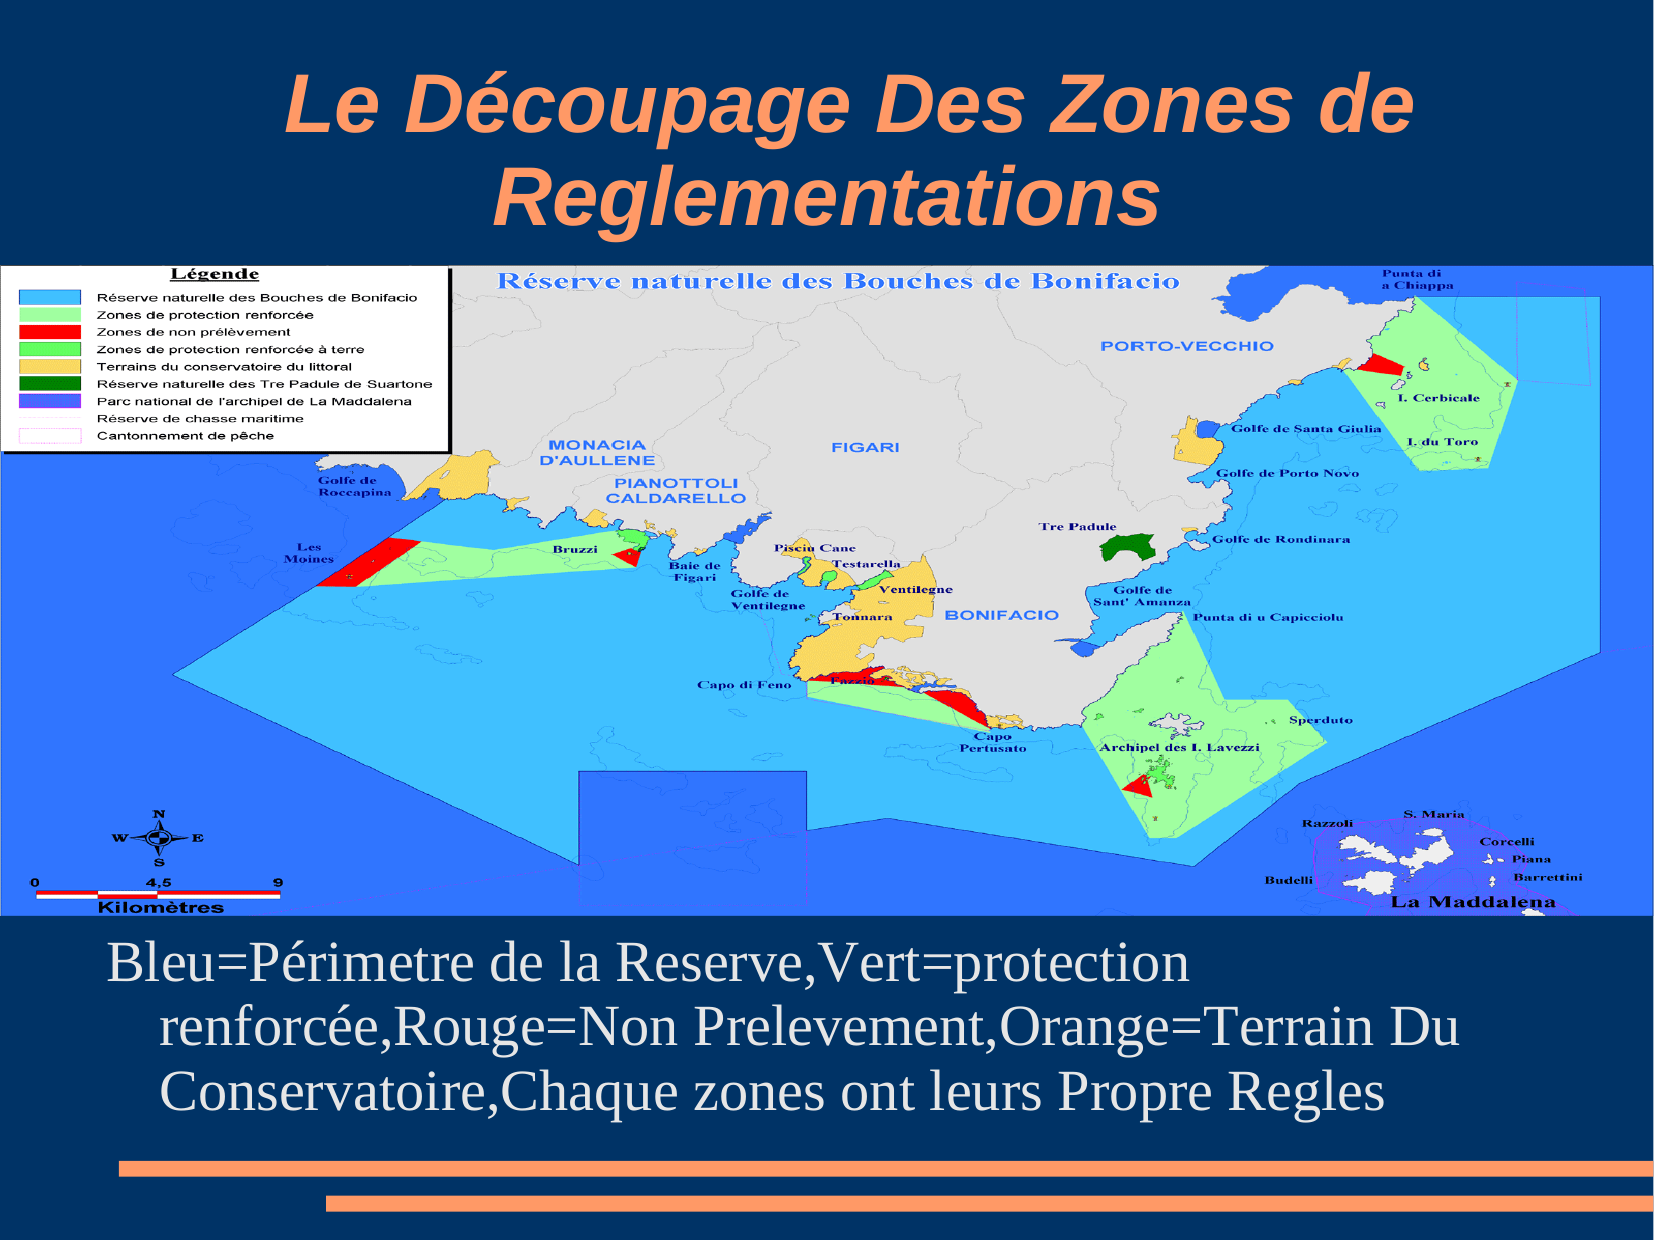

# Le Découpage Des Zones de Reglementations
Bleu=Périmetre de la Reserve,Vert=protection renforcée,Rouge=Non Prelevement,Orange=Terrain Du Conservatoire,Chaque zones ont leurs Propre Regles